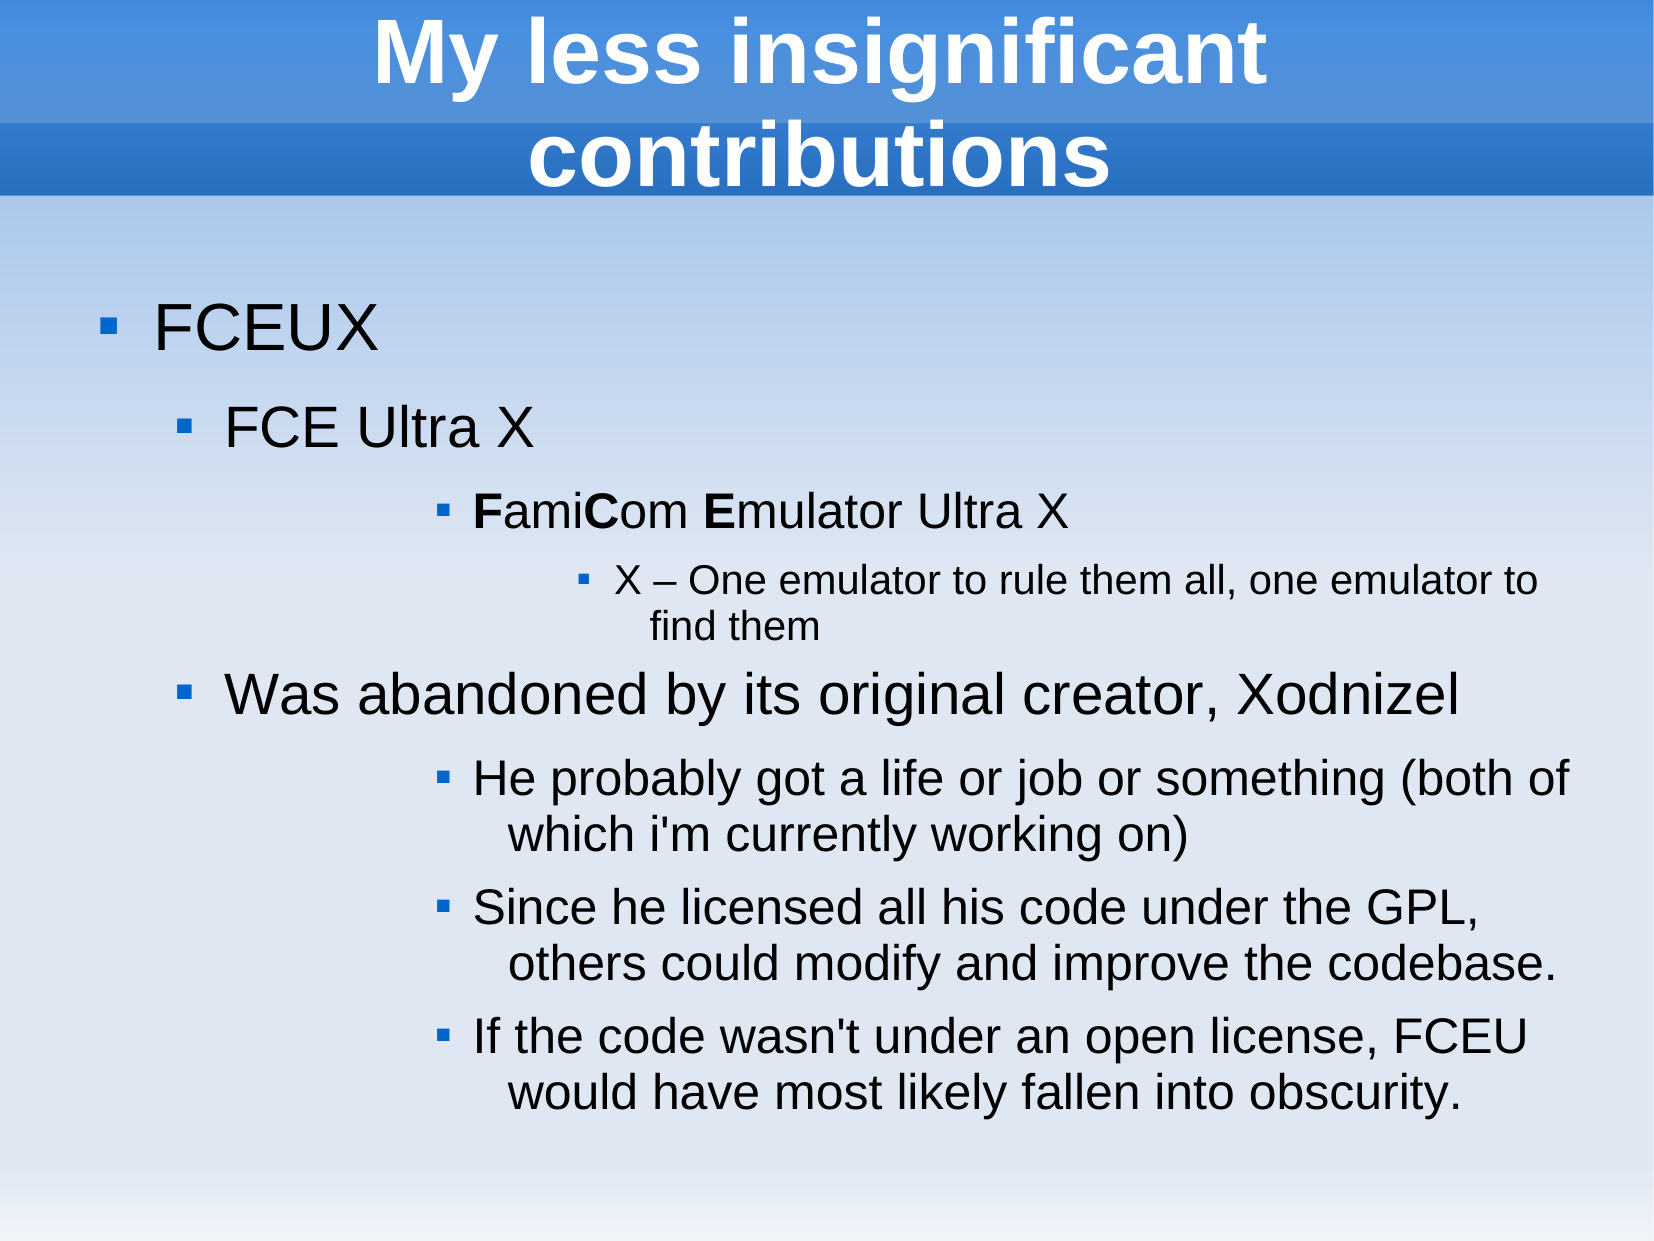

# My less insignificant contributions
FCEUX
FCE Ultra X
FamiCom Emulator Ultra X
X – One emulator to rule them all, one emulator to find them
Was abandoned by its original creator, Xodnizel
He probably got a life or job or something (both of which i'm currently working on)
Since he licensed all his code under the GPL, others could modify and improve the codebase.
If the code wasn't under an open license, FCEU would have most likely fallen into obscurity.